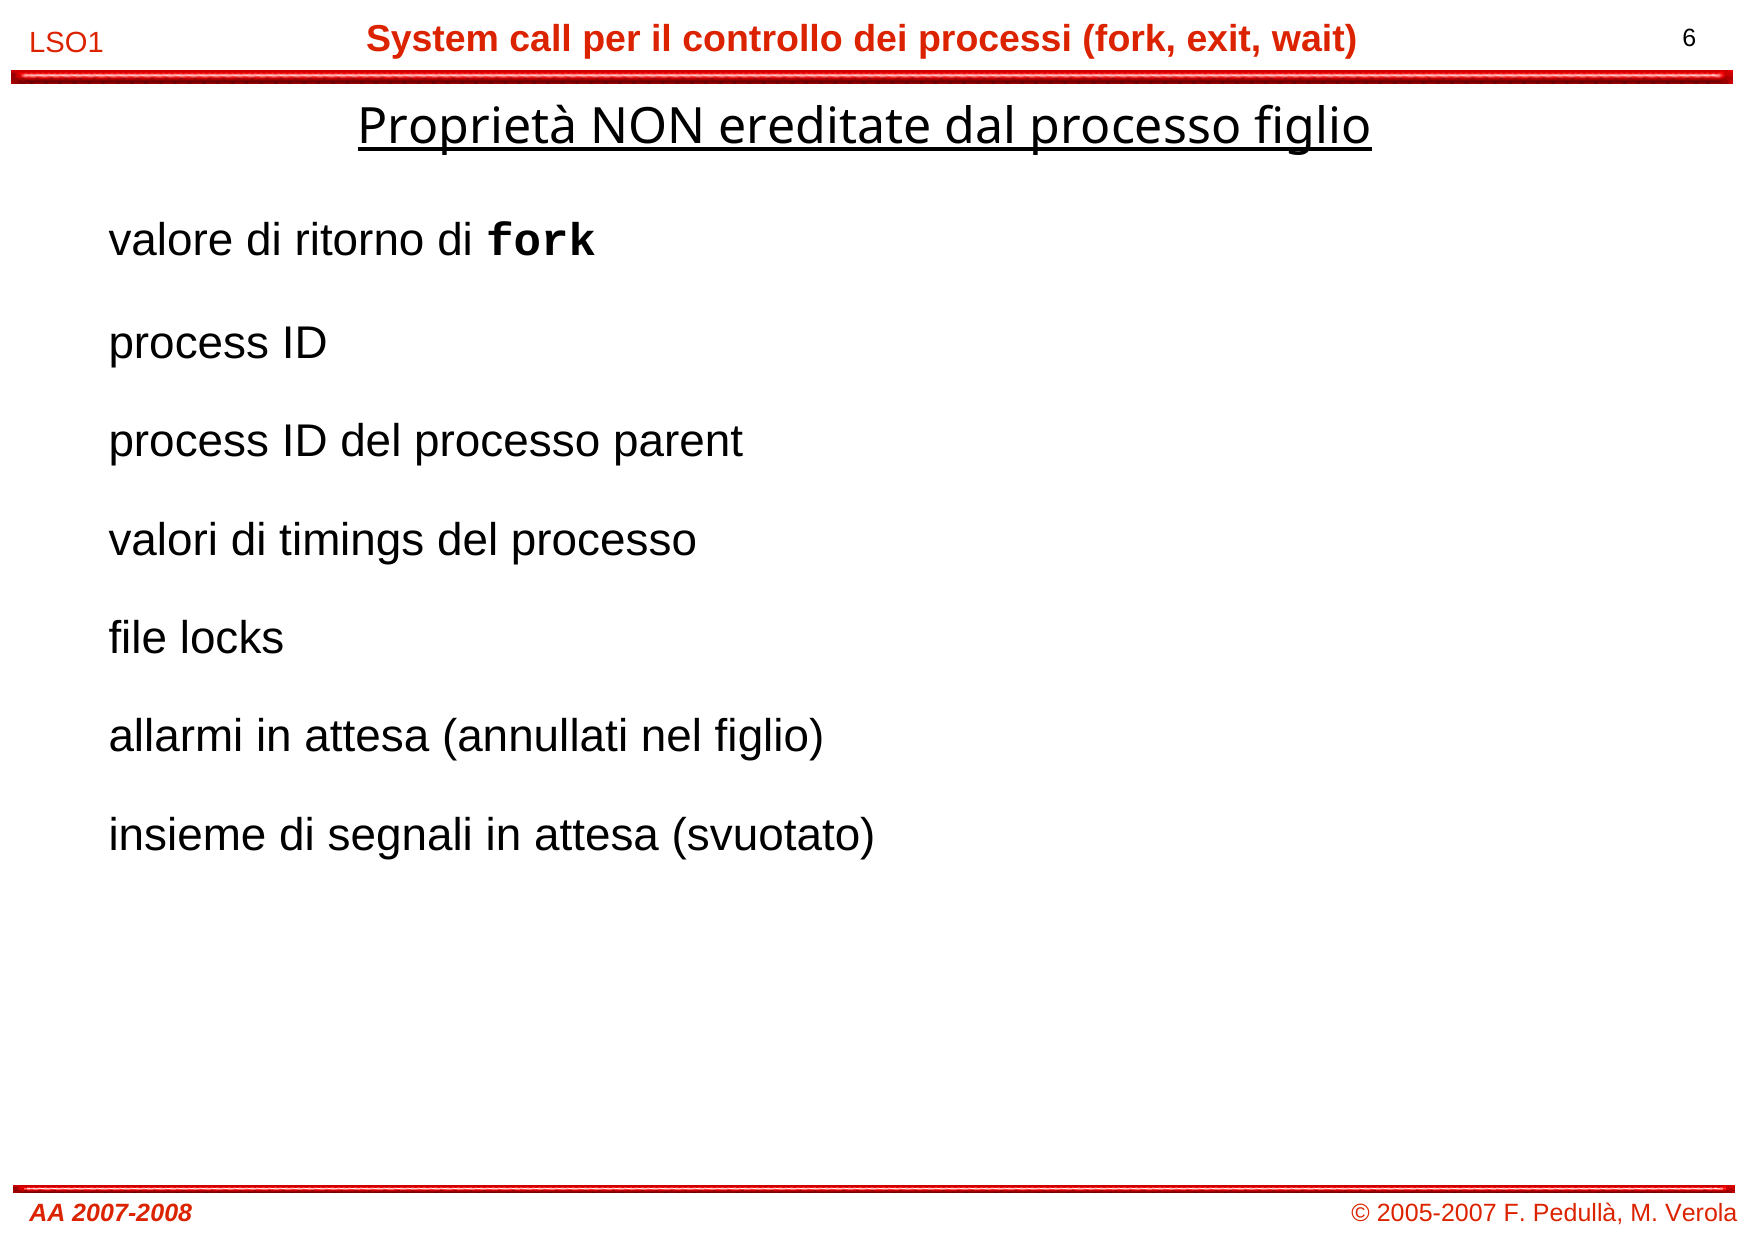

Proprietà NON ereditate dal processo figlio
# valore di ritorno di fork
process ID
process ID del processo parent
valori di timings del processo
file locks
allarmi in attesa (annullati nel figlio)
insieme di segnali in attesa (svuotato)